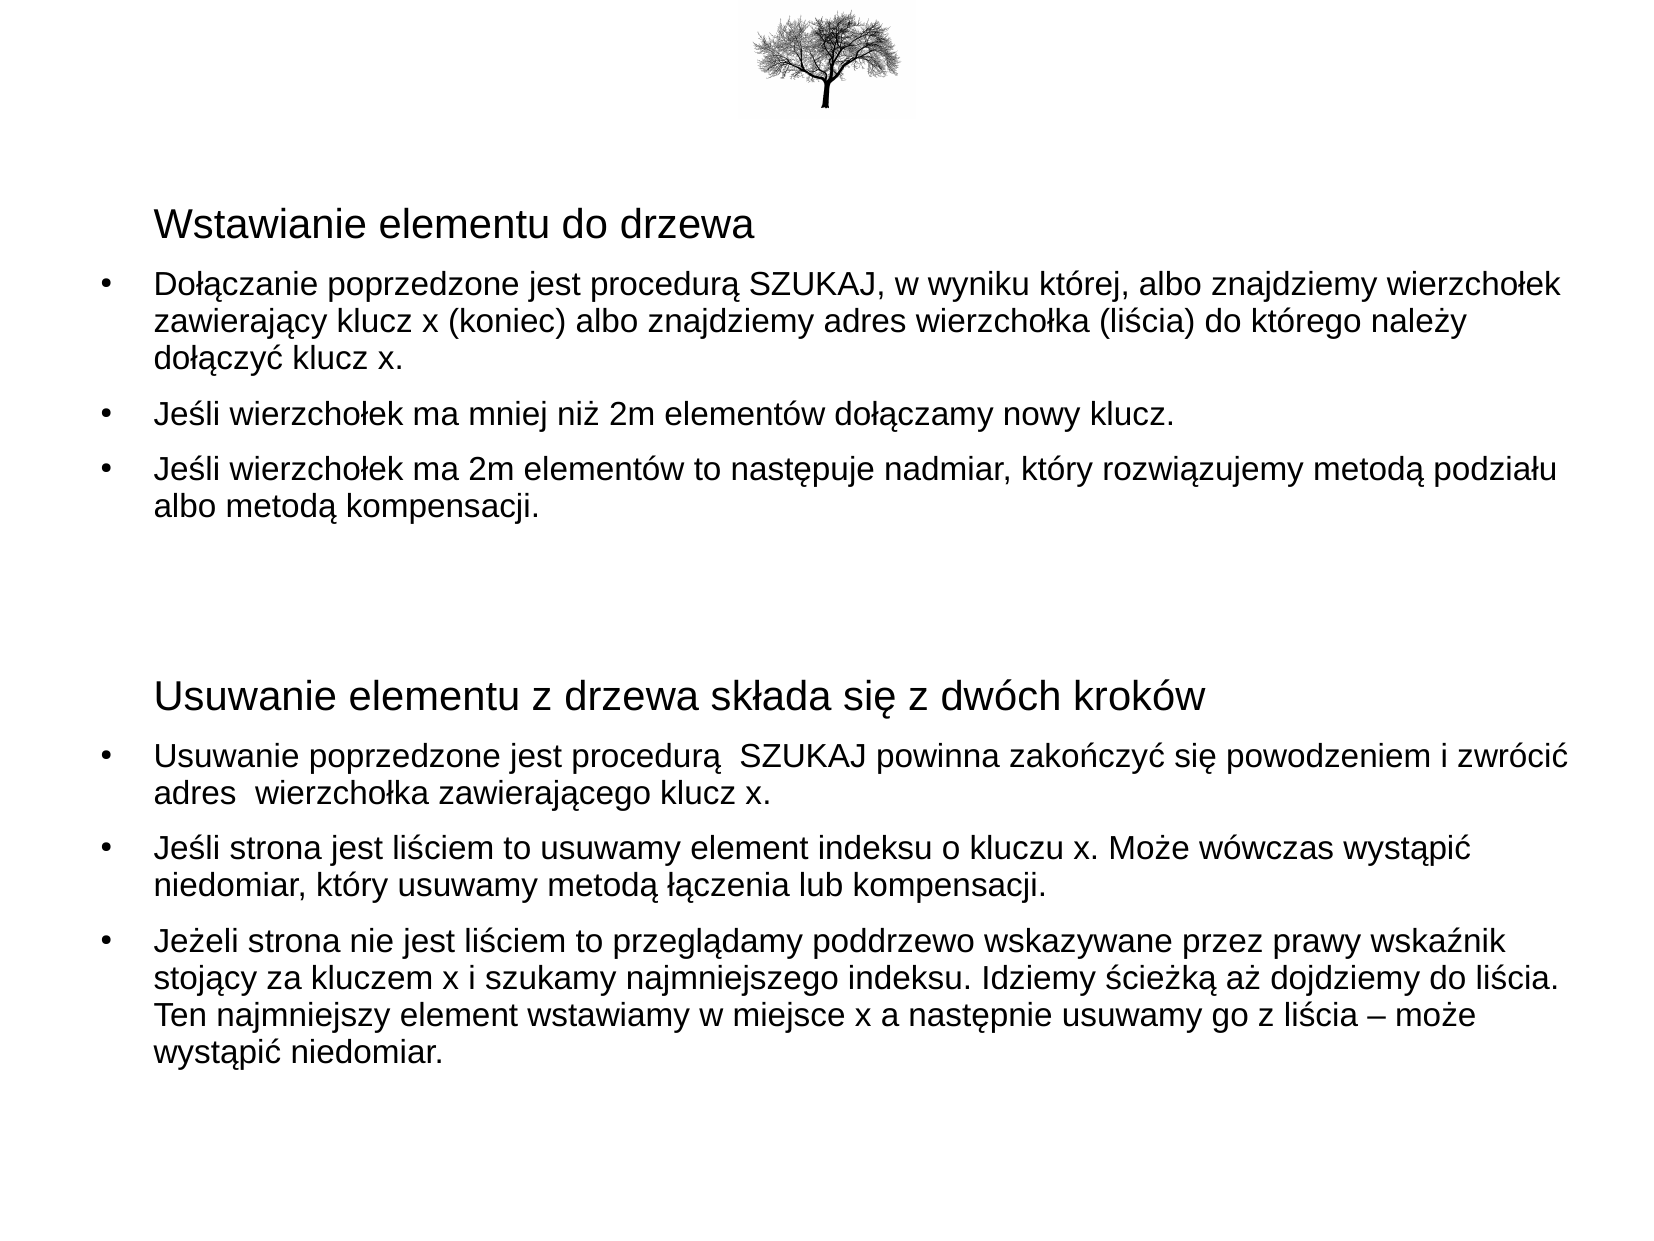

# Wstawianie elementu do drzewa
Dołączanie poprzedzone jest procedurą SZUKAJ, w wyniku której, albo znajdziemy wierzchołek zawierający klucz x (koniec) albo znajdziemy adres wierzchołka (liścia) do którego należy dołączyć klucz x.
Jeśli wierzchołek ma mniej niż 2m elementów dołączamy nowy klucz.
Jeśli wierzchołek ma 2m elementów to następuje nadmiar, który rozwiązujemy metodą podziału albo metodą kompensacji.
Usuwanie elementu z drzewa składa się z dwóch kroków
Usuwanie poprzedzone jest procedurą SZUKAJ powinna zakończyć się powodzeniem i zwrócić adres wierzchołka zawierającego klucz x.
Jeśli strona jest liściem to usuwamy element indeksu o kluczu x. Może wówczas wystąpić niedomiar, który usuwamy metodą łączenia lub kompensacji.
Jeżeli strona nie jest liściem to przeglądamy poddrzewo wskazywane przez prawy wskaźnik stojący za kluczem x i szukamy najmniejszego indeksu. Idziemy ścieżką aż dojdziemy do liścia. Ten najmniejszy element wstawiamy w miejsce x a następnie usuwamy go z liścia – może wystąpić niedomiar.